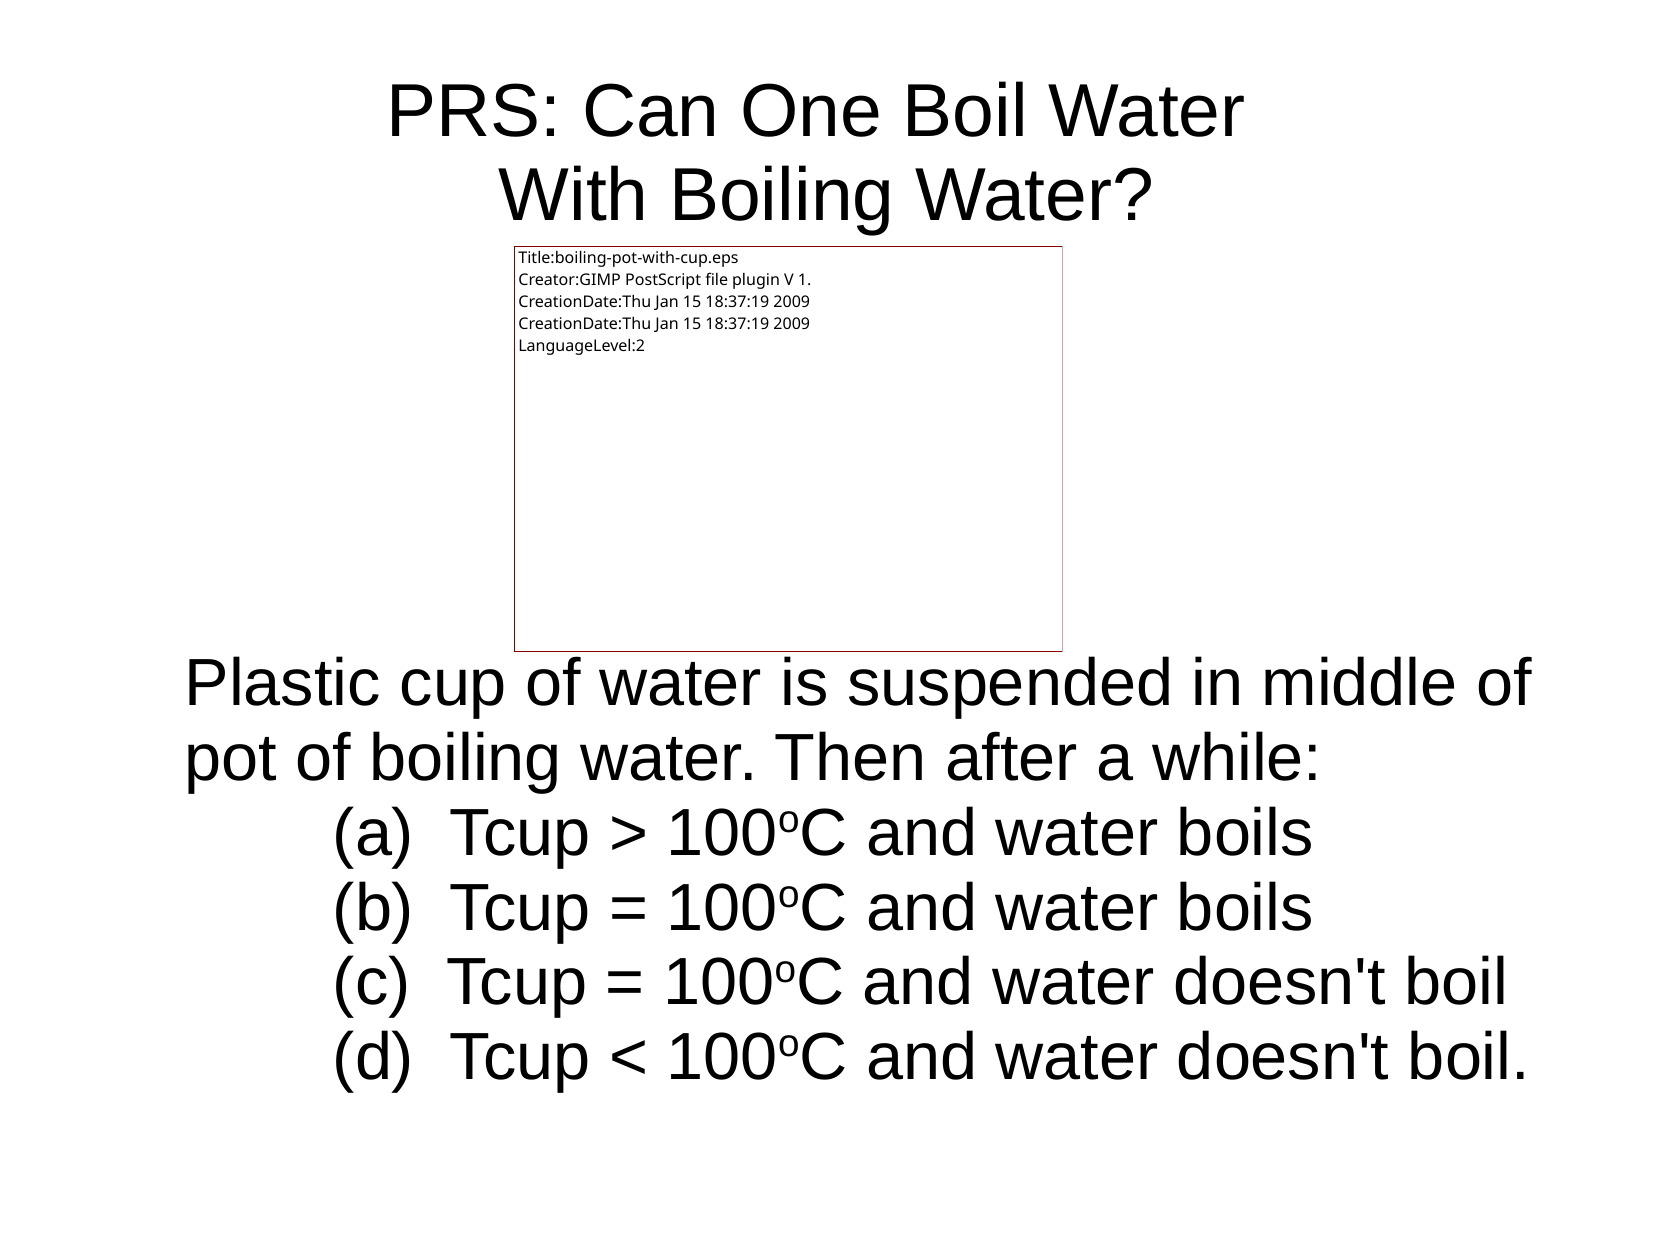

# PRS: Can One Boil Water With Boiling Water?
Plastic cup of water is suspended in middle of pot of boiling water. Then after a while:
 (a) Tcup > 100oC and water boils
 (b) Tcup = 100oC and water boils
 (c) Tcup = 100oC and water doesn't boil
 (d) Tcup < 100oC and water doesn't boil.